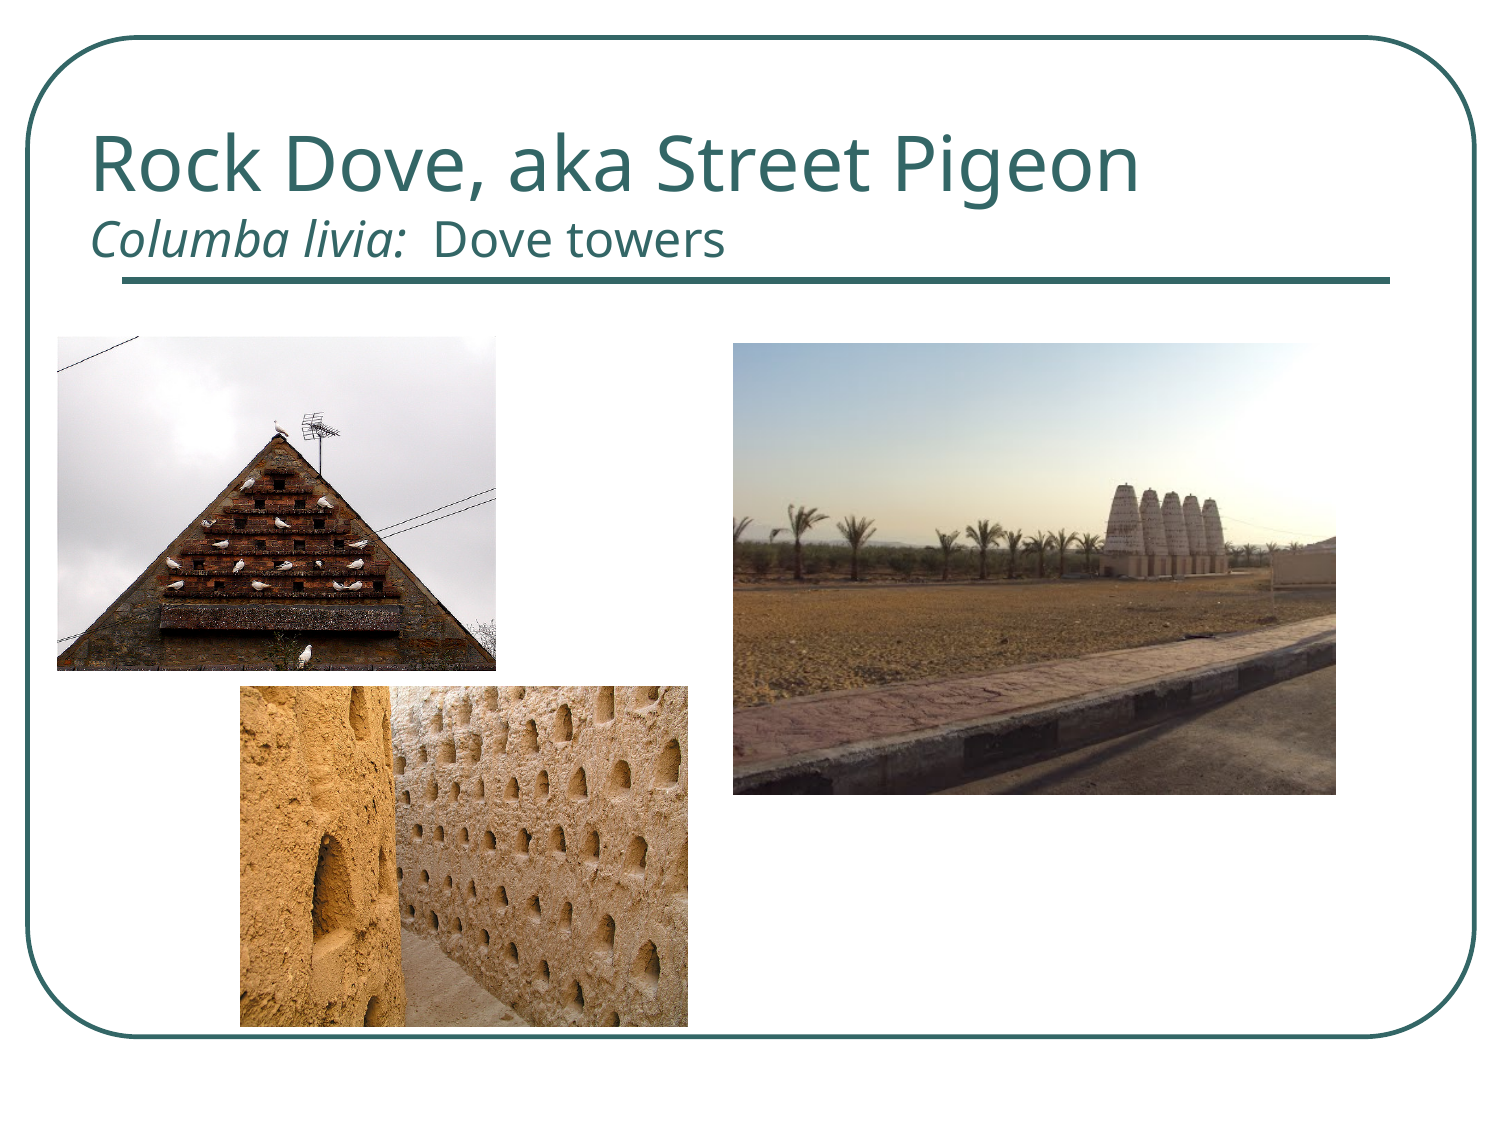

# Rock Dove, aka Street Pigeon Columba livia: Dove towers